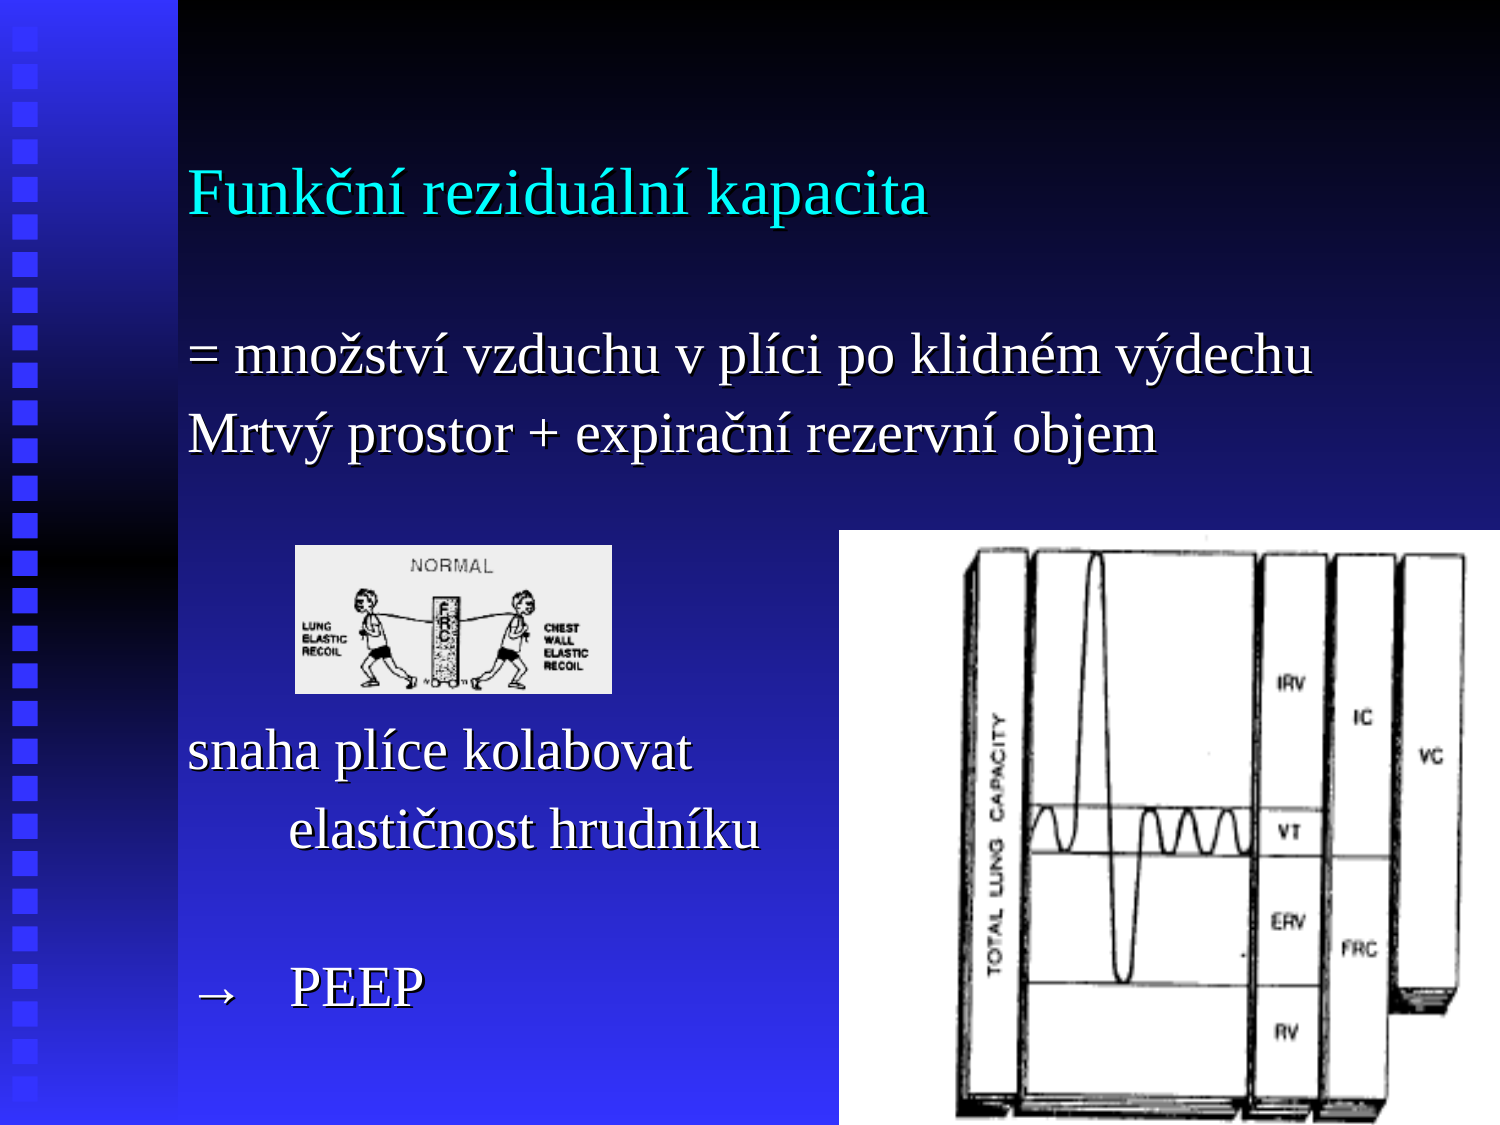

# Funkční reziduální kapacita
= množství vzduchu v plíci po klidném výdechu
Mrtvý prostor + expirační rezervní objem
snaha plíce kolabovat
 elastičnost hrudníku
→ PEEP